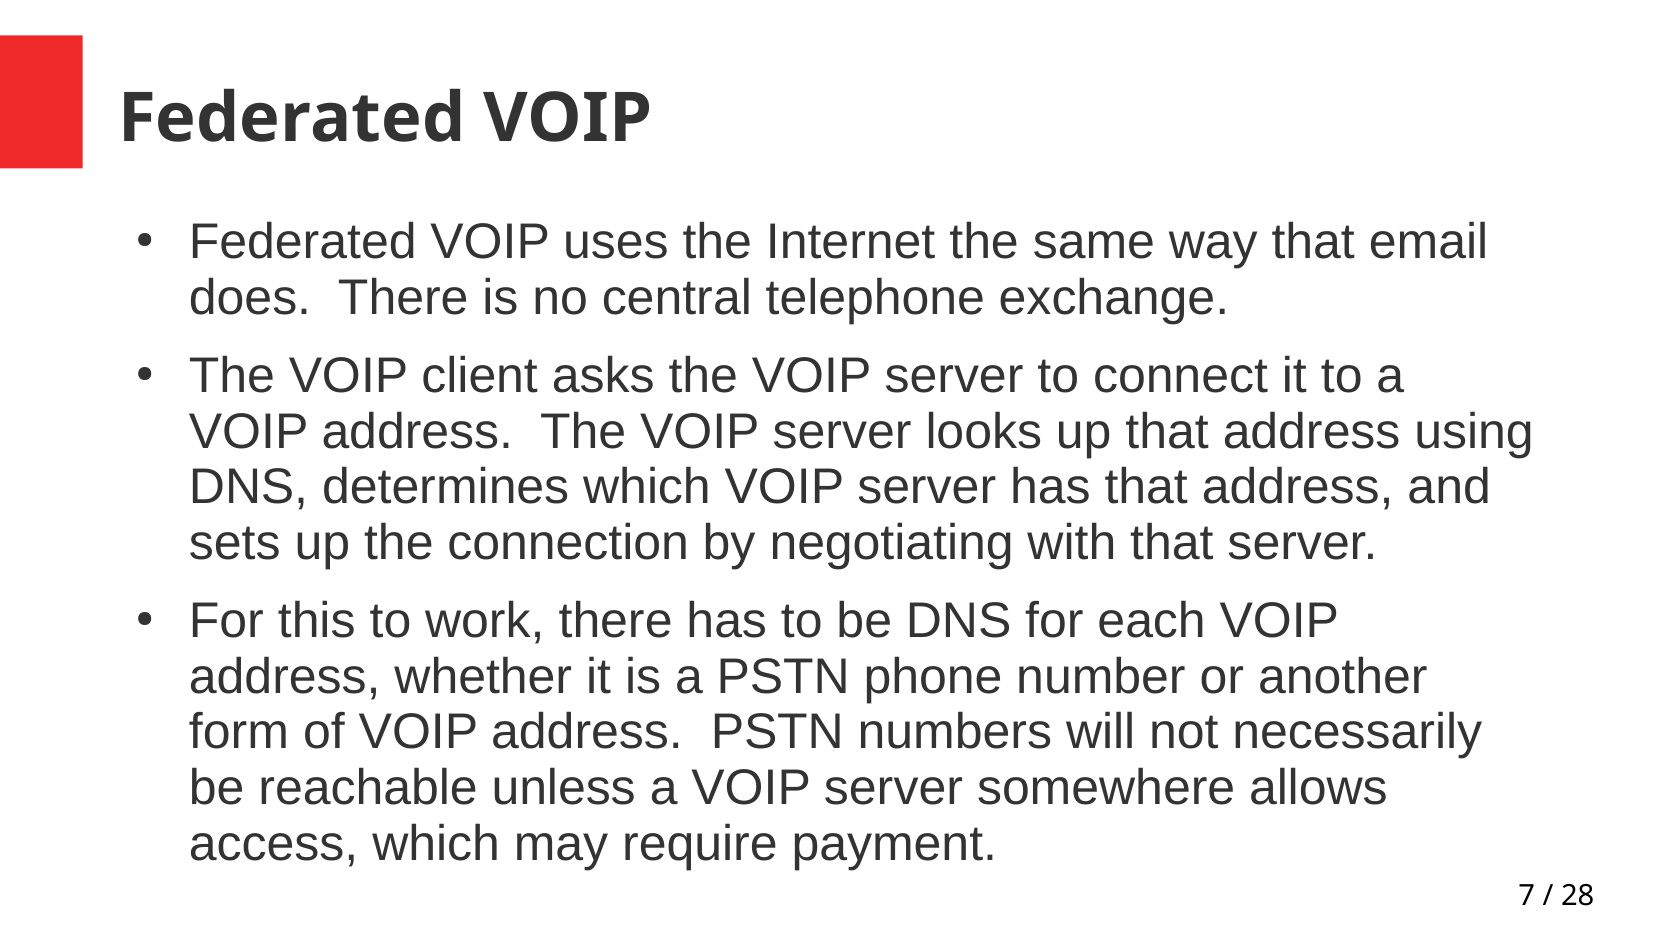

# Federated VOIP
Federated VOIP uses the Internet the same way that email does. There is no central telephone exchange.
The VOIP client asks the VOIP server to connect it to a VOIP address. The VOIP server looks up that address using DNS, determines which VOIP server has that address, and sets up the connection by negotiating with that server.
For this to work, there has to be DNS for each VOIP address, whether it is a PSTN phone number or another form of VOIP address. PSTN numbers will not necessarily be reachable unless a VOIP server somewhere allows access, which may require payment.
7